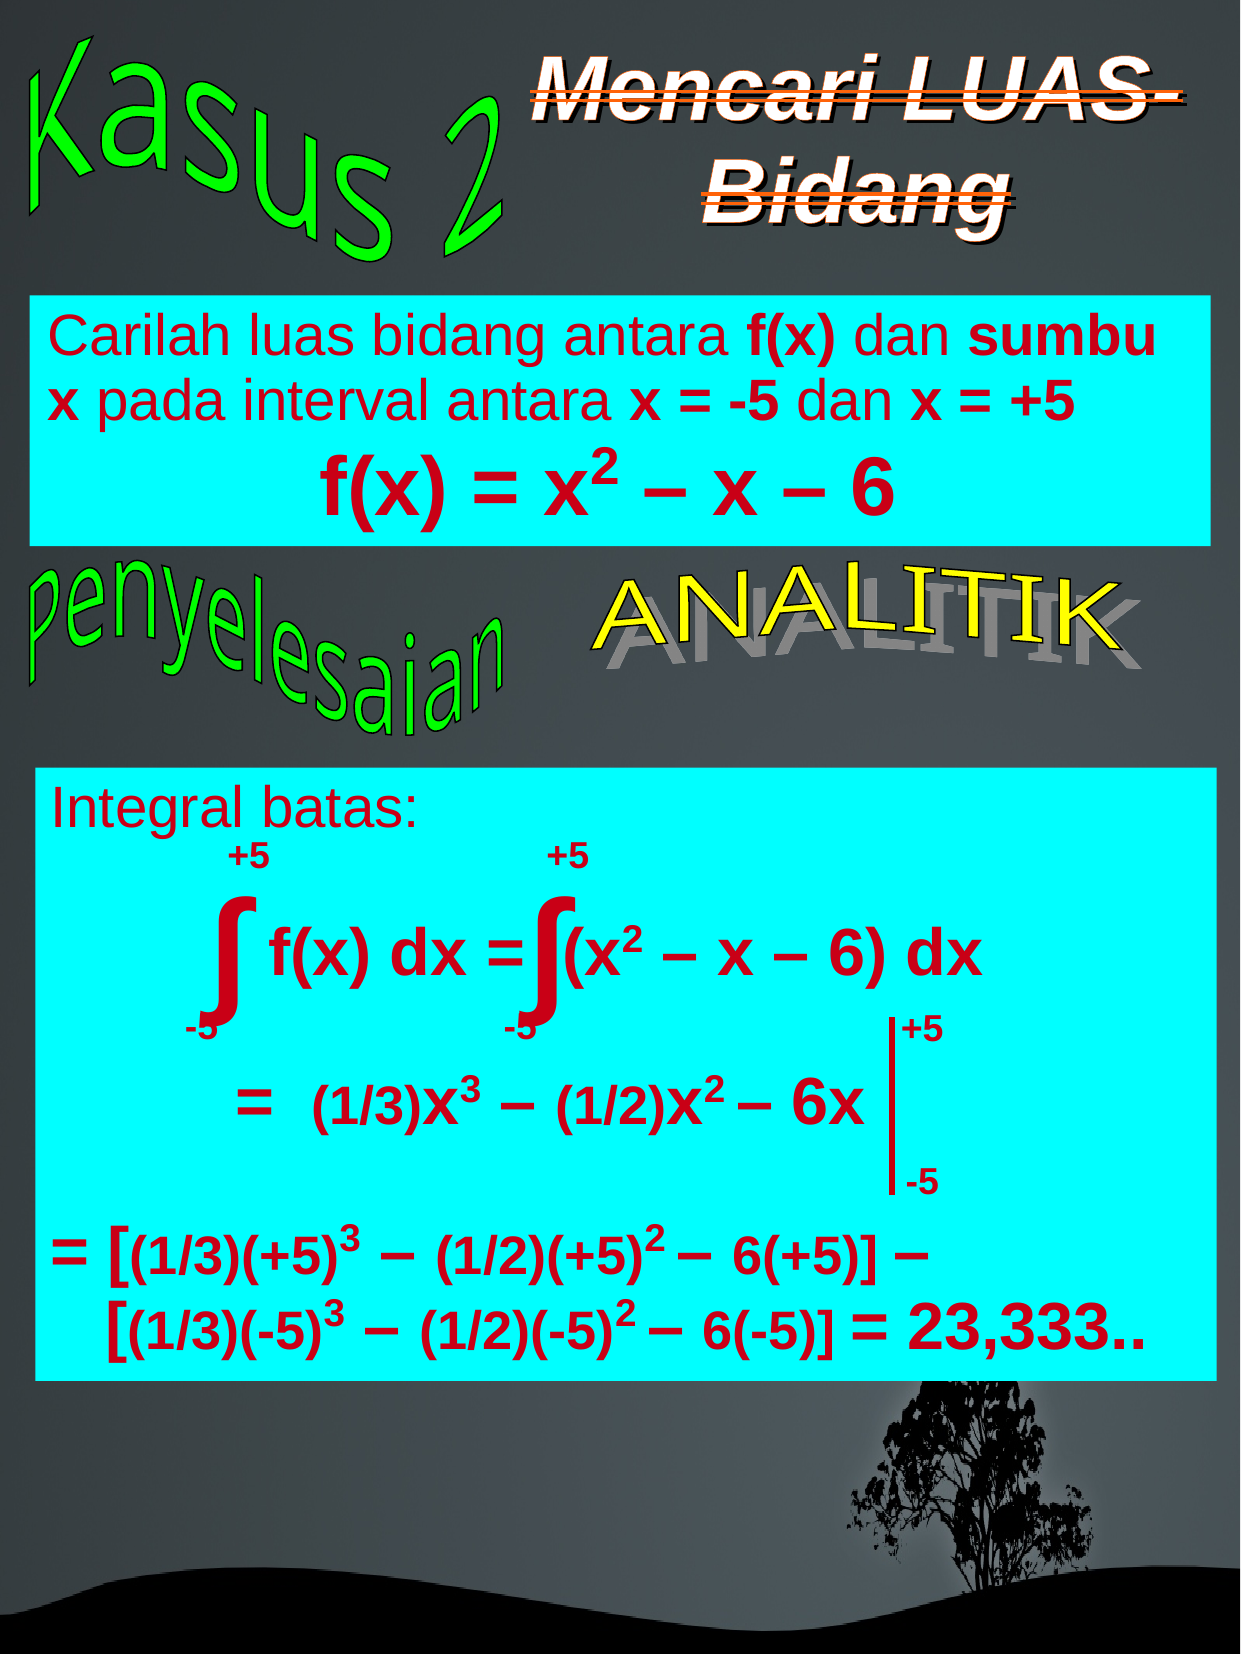

Kasus 2
Mencari LUAS-Bidang
Carilah luas bidang antara f(x) dan sumbu x pada interval antara x = -5 dan x = +5
f(x) = x2 – x – 6
Penyelesaian
ANALITIK
Integral batas:
f(x) dx = (x2 – x – 6) dx
 = (1/3)x3 – (1/2)x2 – 6x
= [(1/3)(+5)3 – (1/2)(+5)2 – 6(+5)] –
 [(1/3)(-5)3 – (1/2)(-5)2 – 6(-5)] = 23,333..
+5
∫
-5
+5
∫
-5
+5
-5